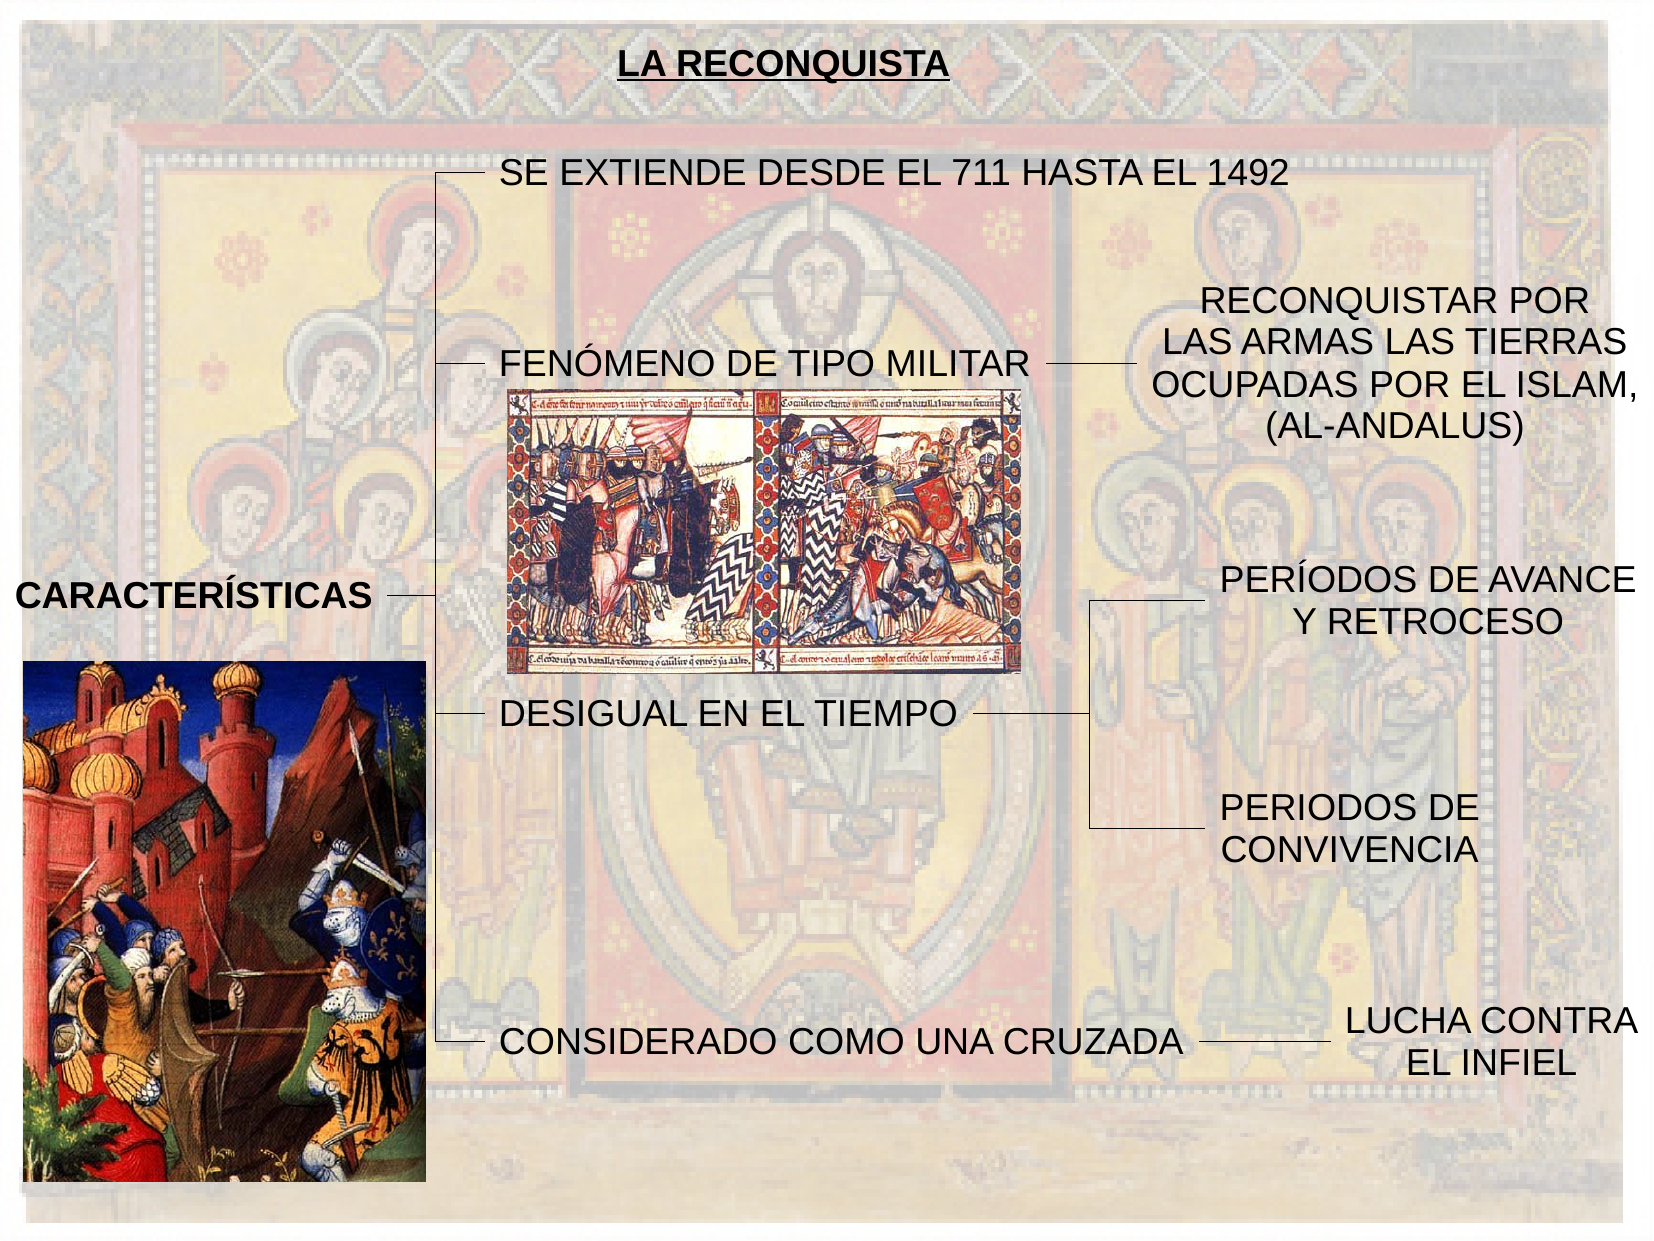

LA RECONQUISTA
SE EXTIENDE DESDE EL 711 HASTA EL 1492
RECONQUISTAR POR
LAS ARMAS LAS TIERRAS
OCUPADAS POR EL ISLAM,
(AL-ANDALUS)
FENÓMENO DE TIPO MILITAR
PERÍODOS DE AVANCE
Y RETROCESO
CARACTERÍSTICAS
DESIGUAL EN EL TIEMPO
PERIODOS DE
CONVIVENCIA
LUCHA CONTRA
EL INFIEL
CONSIDERADO COMO UNA CRUZADA